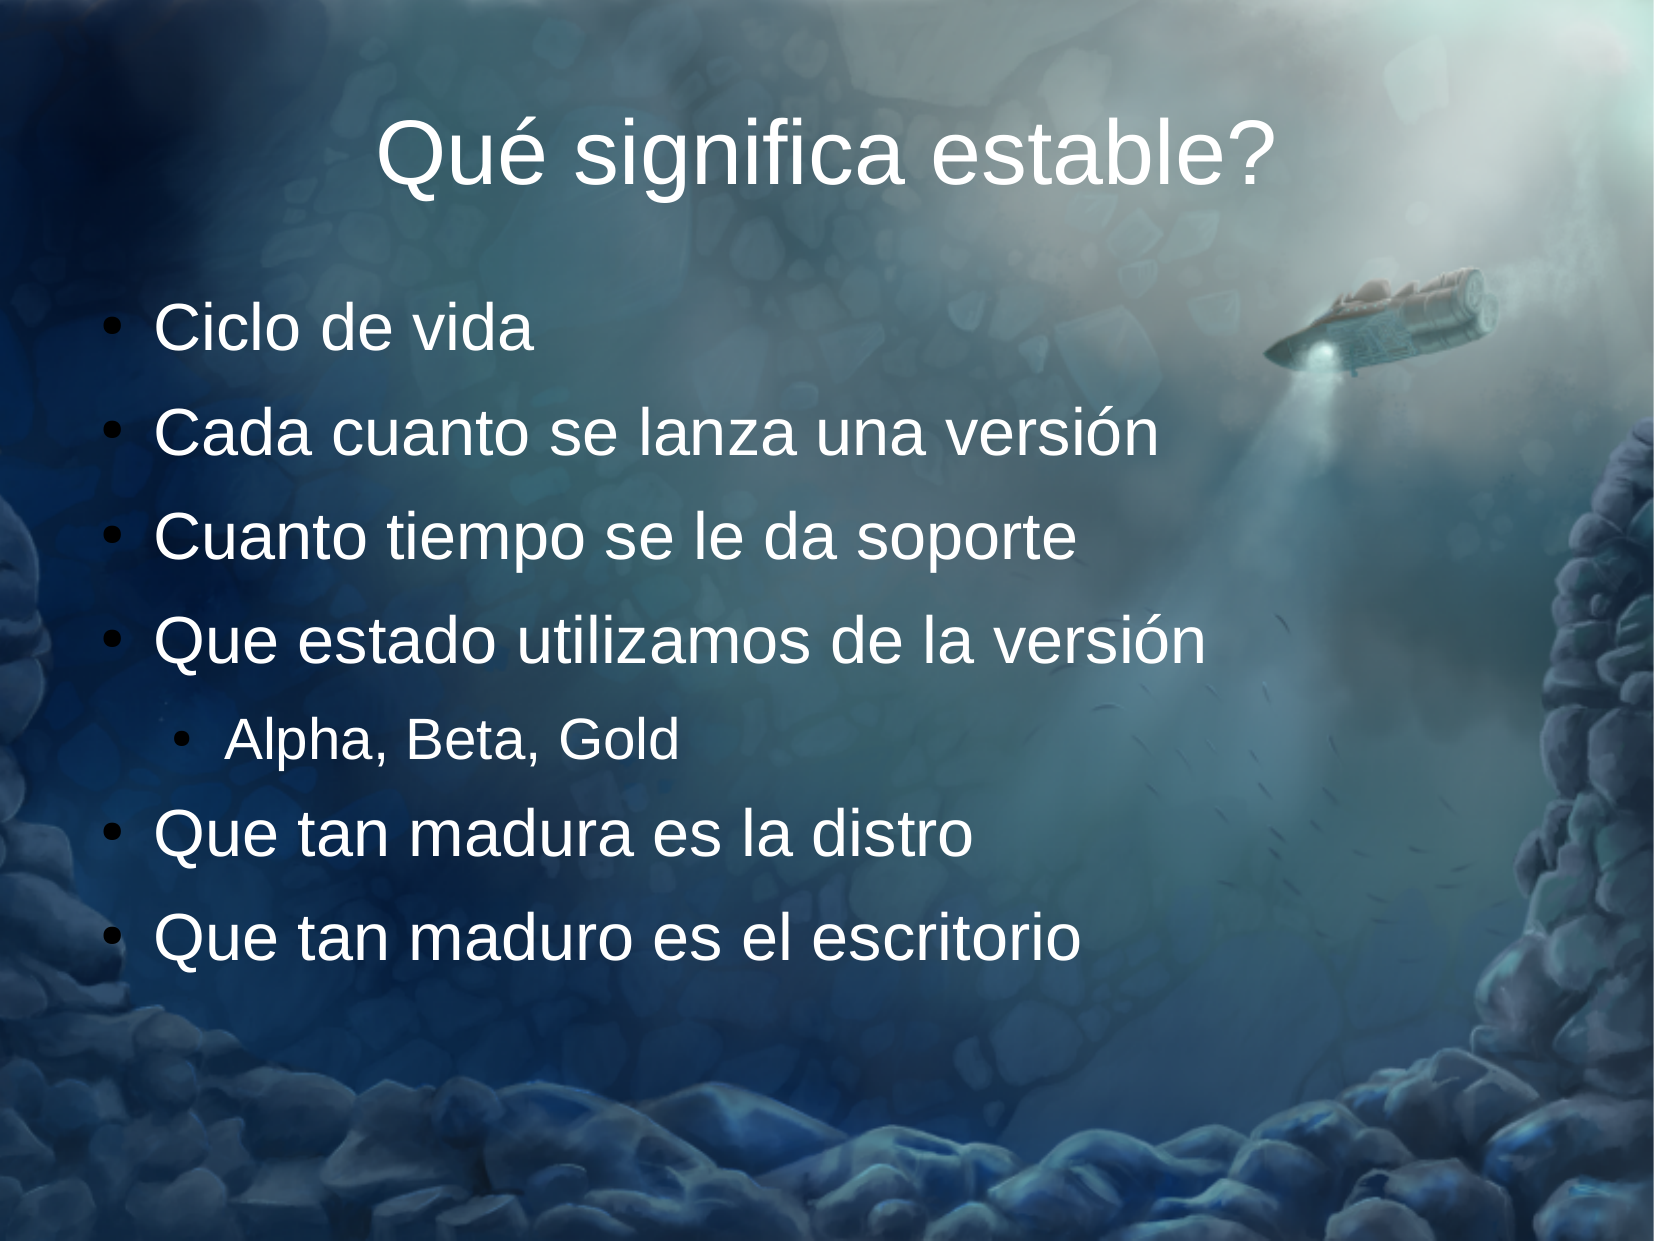

# Qué significa estable?
Ciclo de vida
Cada cuanto se lanza una versión
Cuanto tiempo se le da soporte
Que estado utilizamos de la versión
Alpha, Beta, Gold
Que tan madura es la distro
Que tan maduro es el escritorio